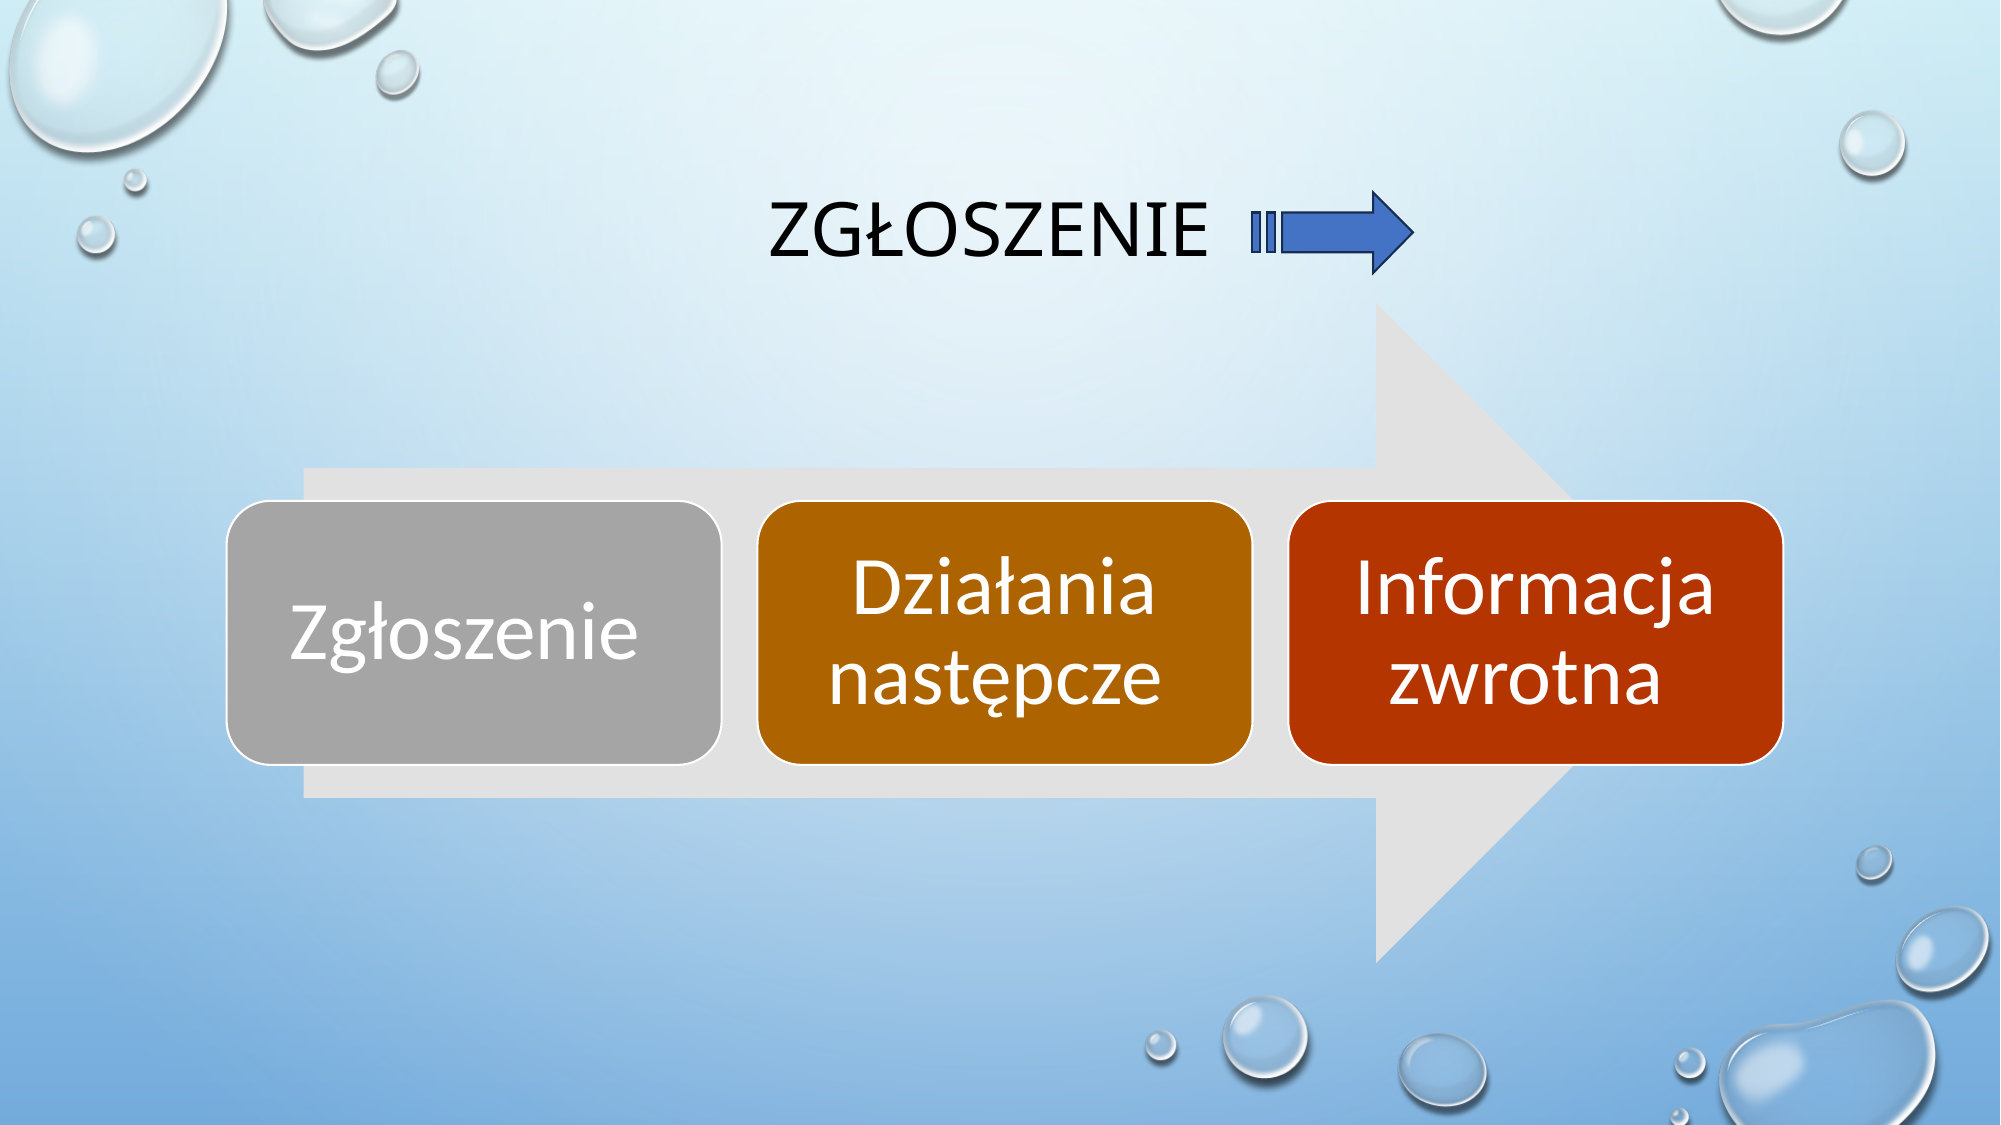

# Zgłoszenie
Zgłoszenie
Działania następcze
Informacja zwrotna